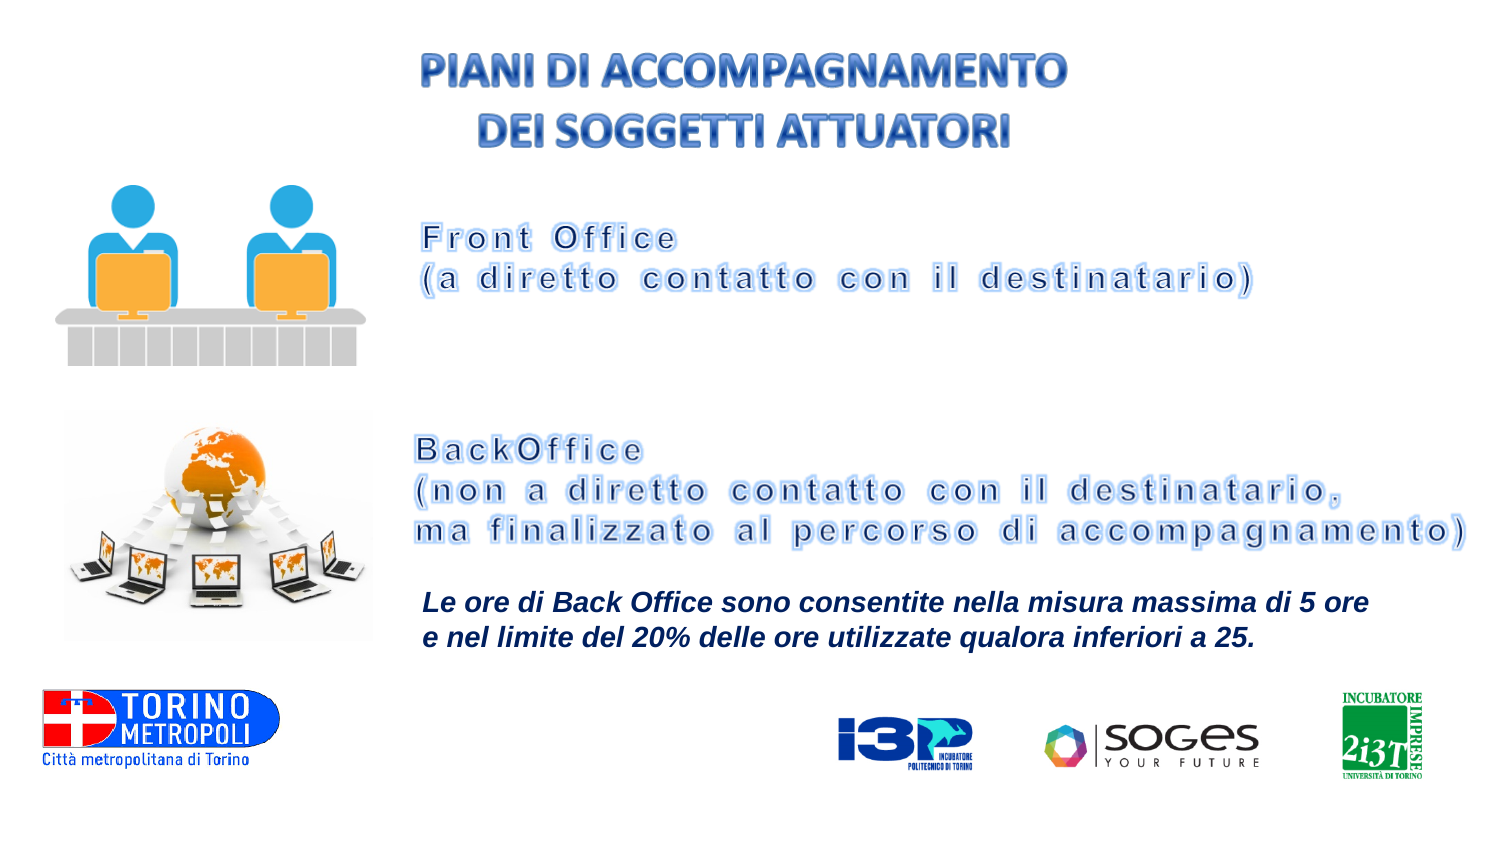

Le ore di Back Office sono consentite nella misura massima di 5 ore
e nel limite del 20% delle ore utilizzate qualora inferiori a 25.